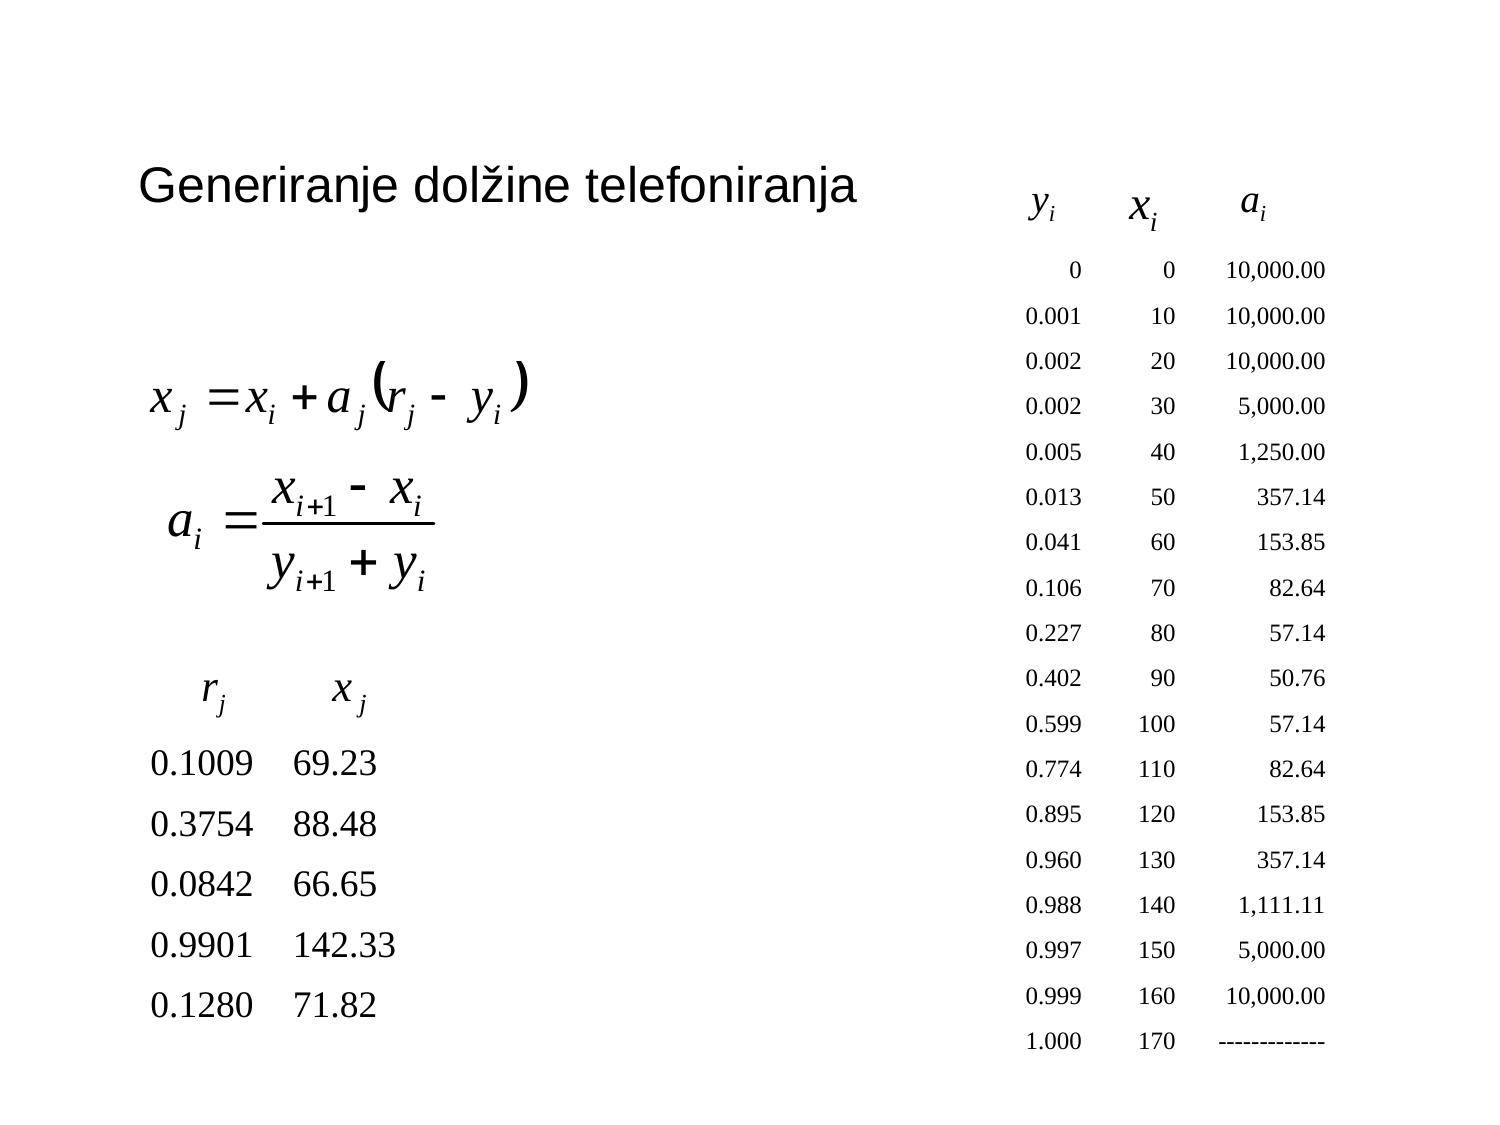

Generiranje dolžine telefoniranja
| | | |
| --- | --- | --- |
| 0 | 0 | 10,000.00 |
| 0.001 | 10 | 10,000.00 |
| 0.002 | 20 | 10,000.00 |
| 0.002 | 30 | 5,000.00 |
| 0.005 | 40 | 1,250.00 |
| 0.013 | 50 | 357.14 |
| 0.041 | 60 | 153.85 |
| 0.106 | 70 | 82.64 |
| 0.227 | 80 | 57.14 |
| 0.402 | 90 | 50.76 |
| 0.599 | 100 | 57.14 |
| 0.774 | 110 | 82.64 |
| 0.895 | 120 | 153.85 |
| 0.960 | 130 | 357.14 |
| 0.988 | 140 | 1,111.11 |
| 0.997 | 150 | 5,000.00 |
| 0.999 | 160 | 10,000.00 |
| 1.000 | 170 | ------------- |
| | |
| --- | --- |
| 0.1009 | 69.23 |
| 0.3754 | 88.48 |
| 0.0842 | 66.65 |
| 0.9901 | 142.33 |
| 0.1280 | 71.82 |